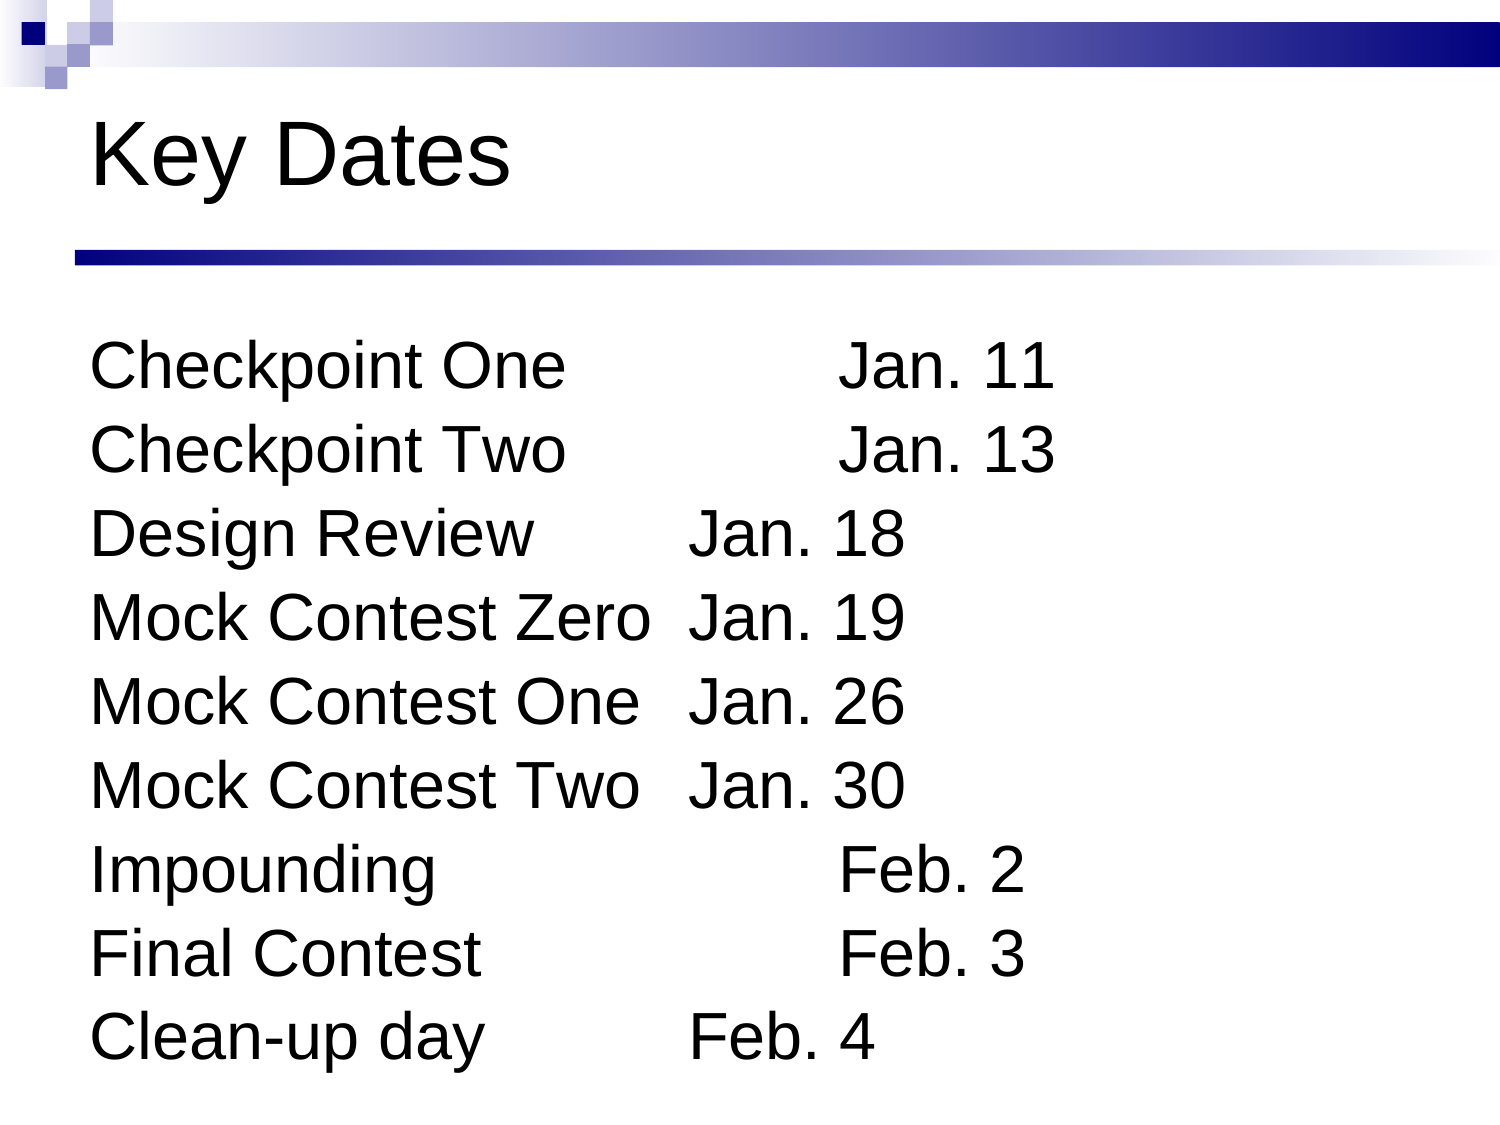

# Key Dates
Checkpoint One		Jan. 11
Checkpoint Two		Jan. 13
Design Review		Jan. 18
Mock Contest Zero	Jan. 19
Mock Contest One	Jan. 26
Mock Contest Two	Jan. 30
Impounding			Feb. 2
Final Contest			Feb. 3
Clean-up day		Feb. 4